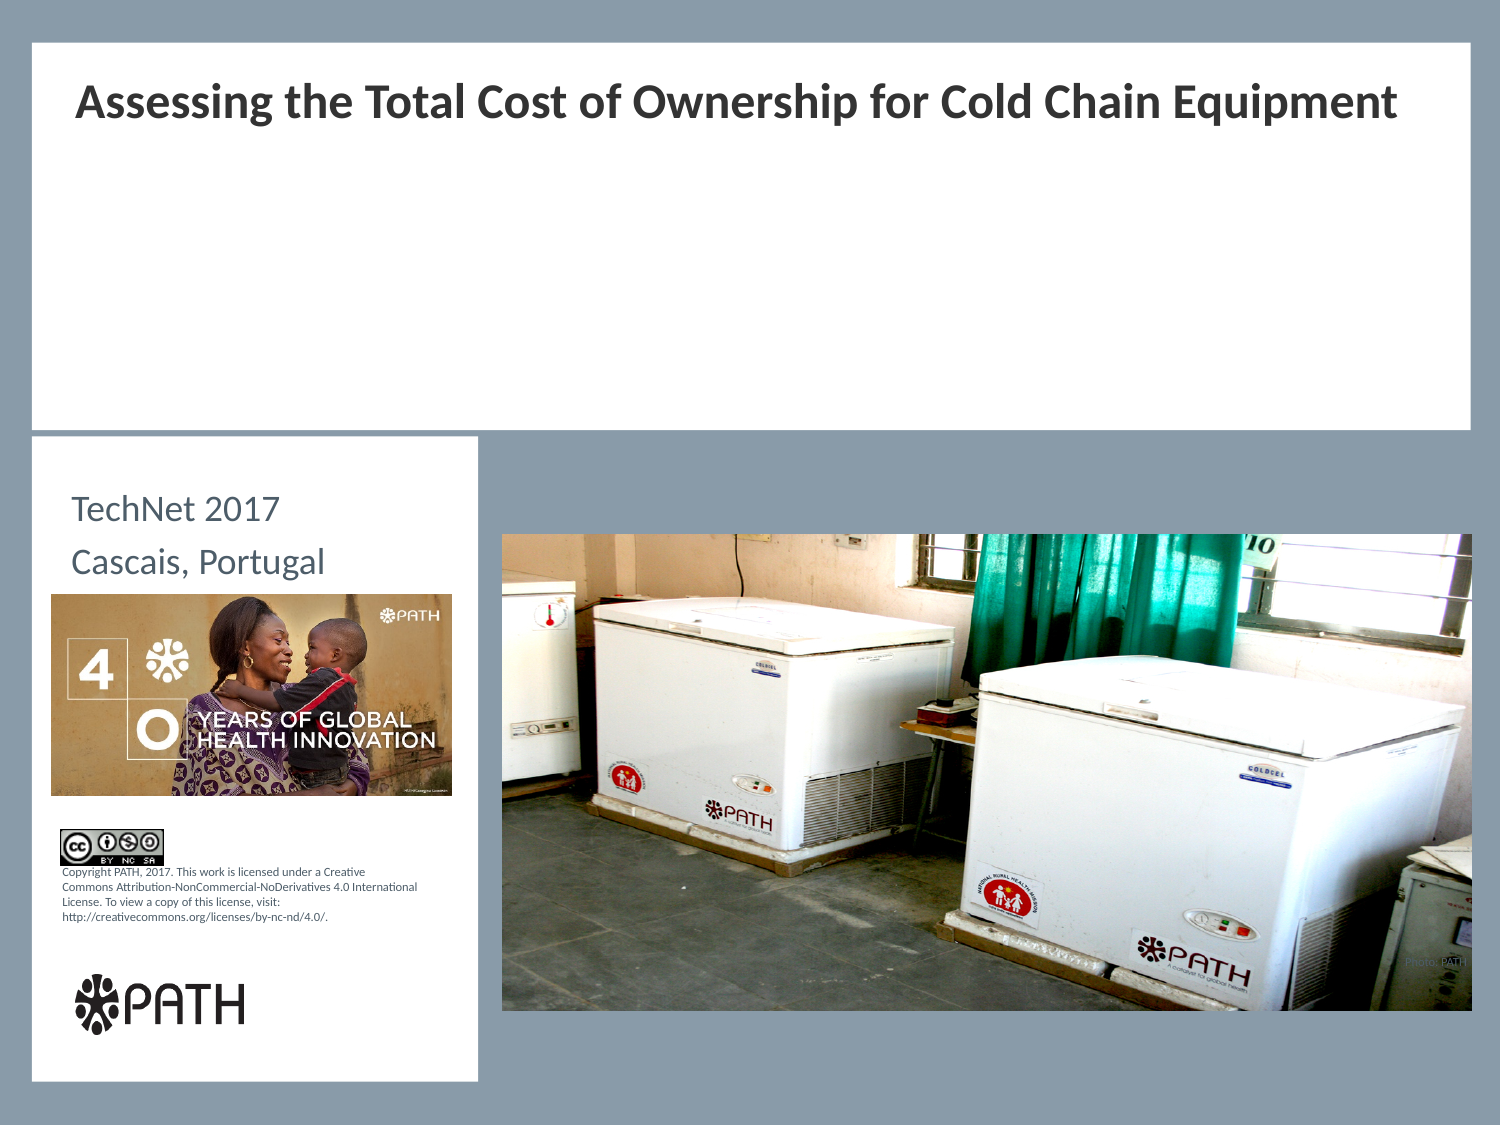

# Assessing the Total Cost of Ownership for Cold Chain Equipment
TechNet 2017
Cascais, Portugal
Copyright PATH, 2017. This work is licensed under a Creative Commons Attribution-NonCommercial-NoDerivatives 4.0 International License. To view a copy of this license, visit: http://creativecommons.org/licenses/by-nc-nd/4.0/.
Photo: PATH